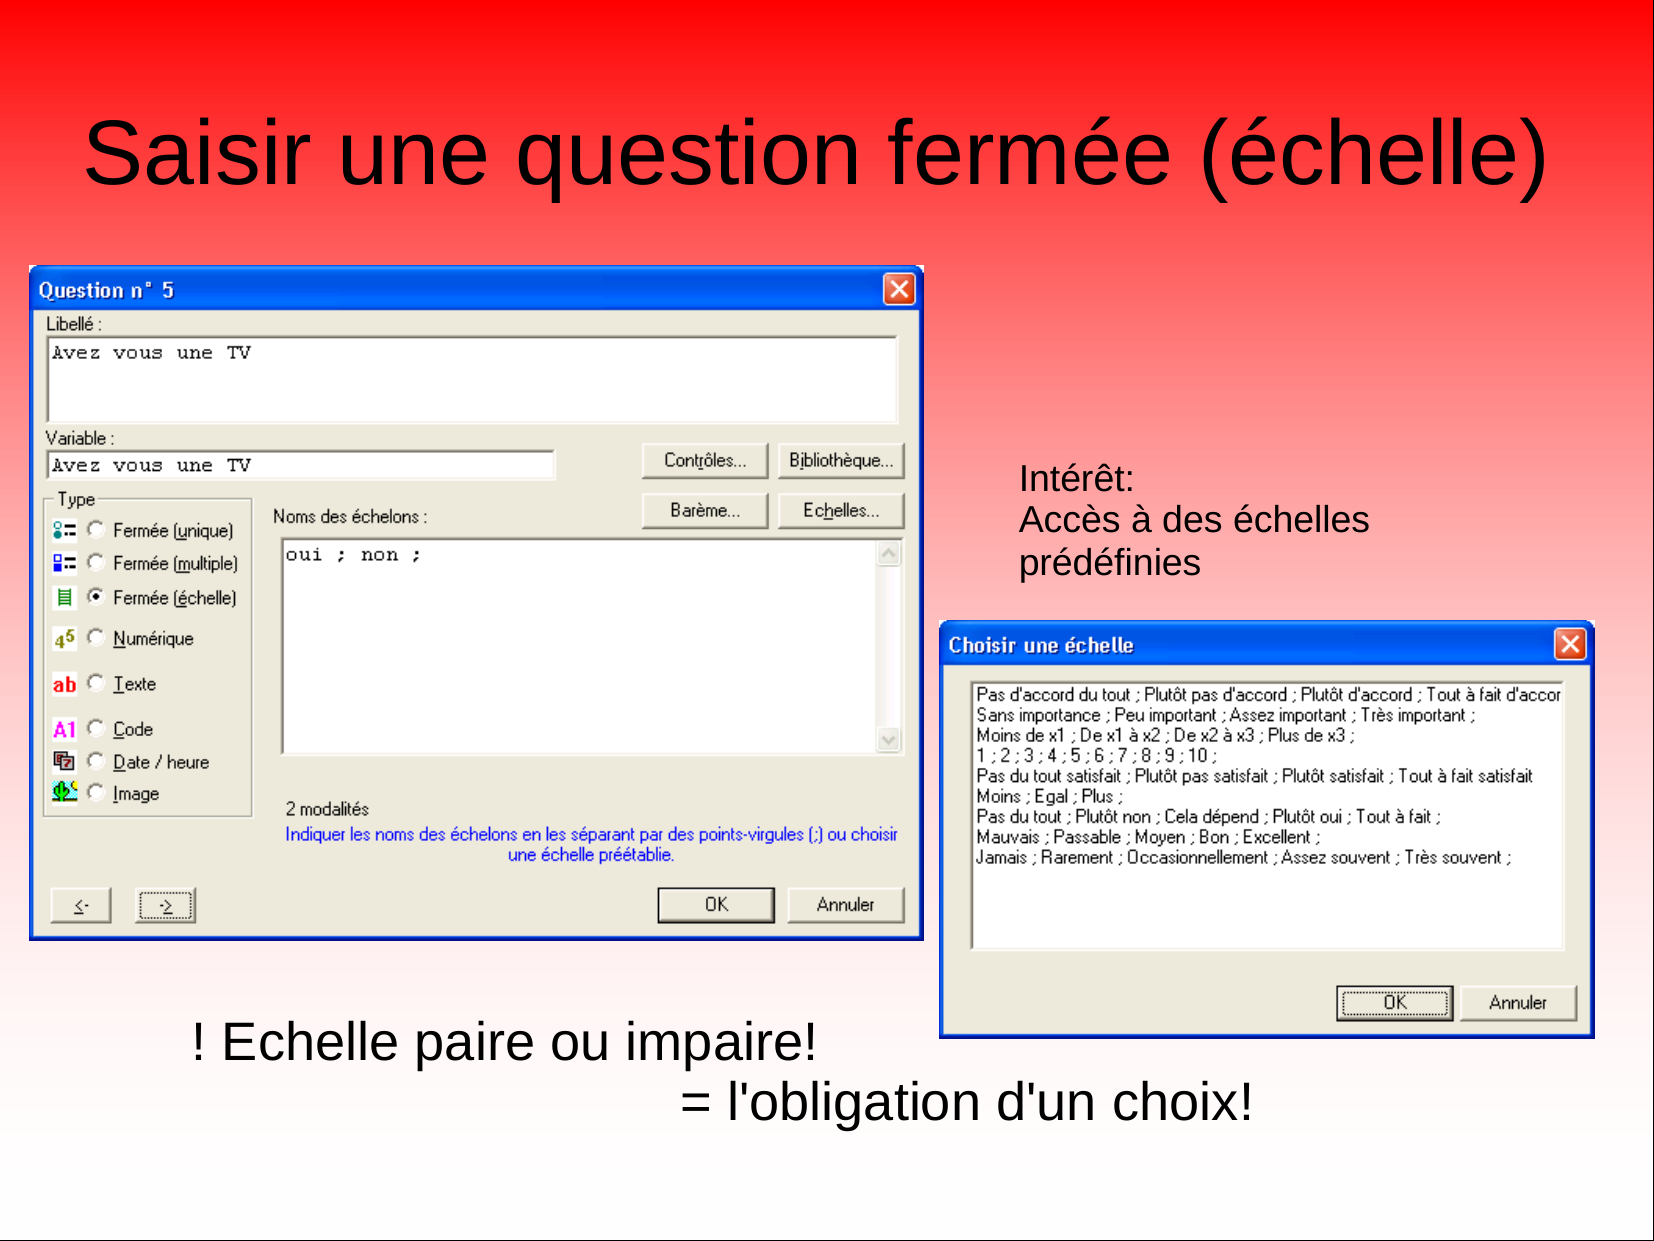

# Saisir une question fermée (échelle)
Intérêt:
Accès à des échelles prédéfinies
! Echelle paire ou impaire!
= l'obligation d'un choix!